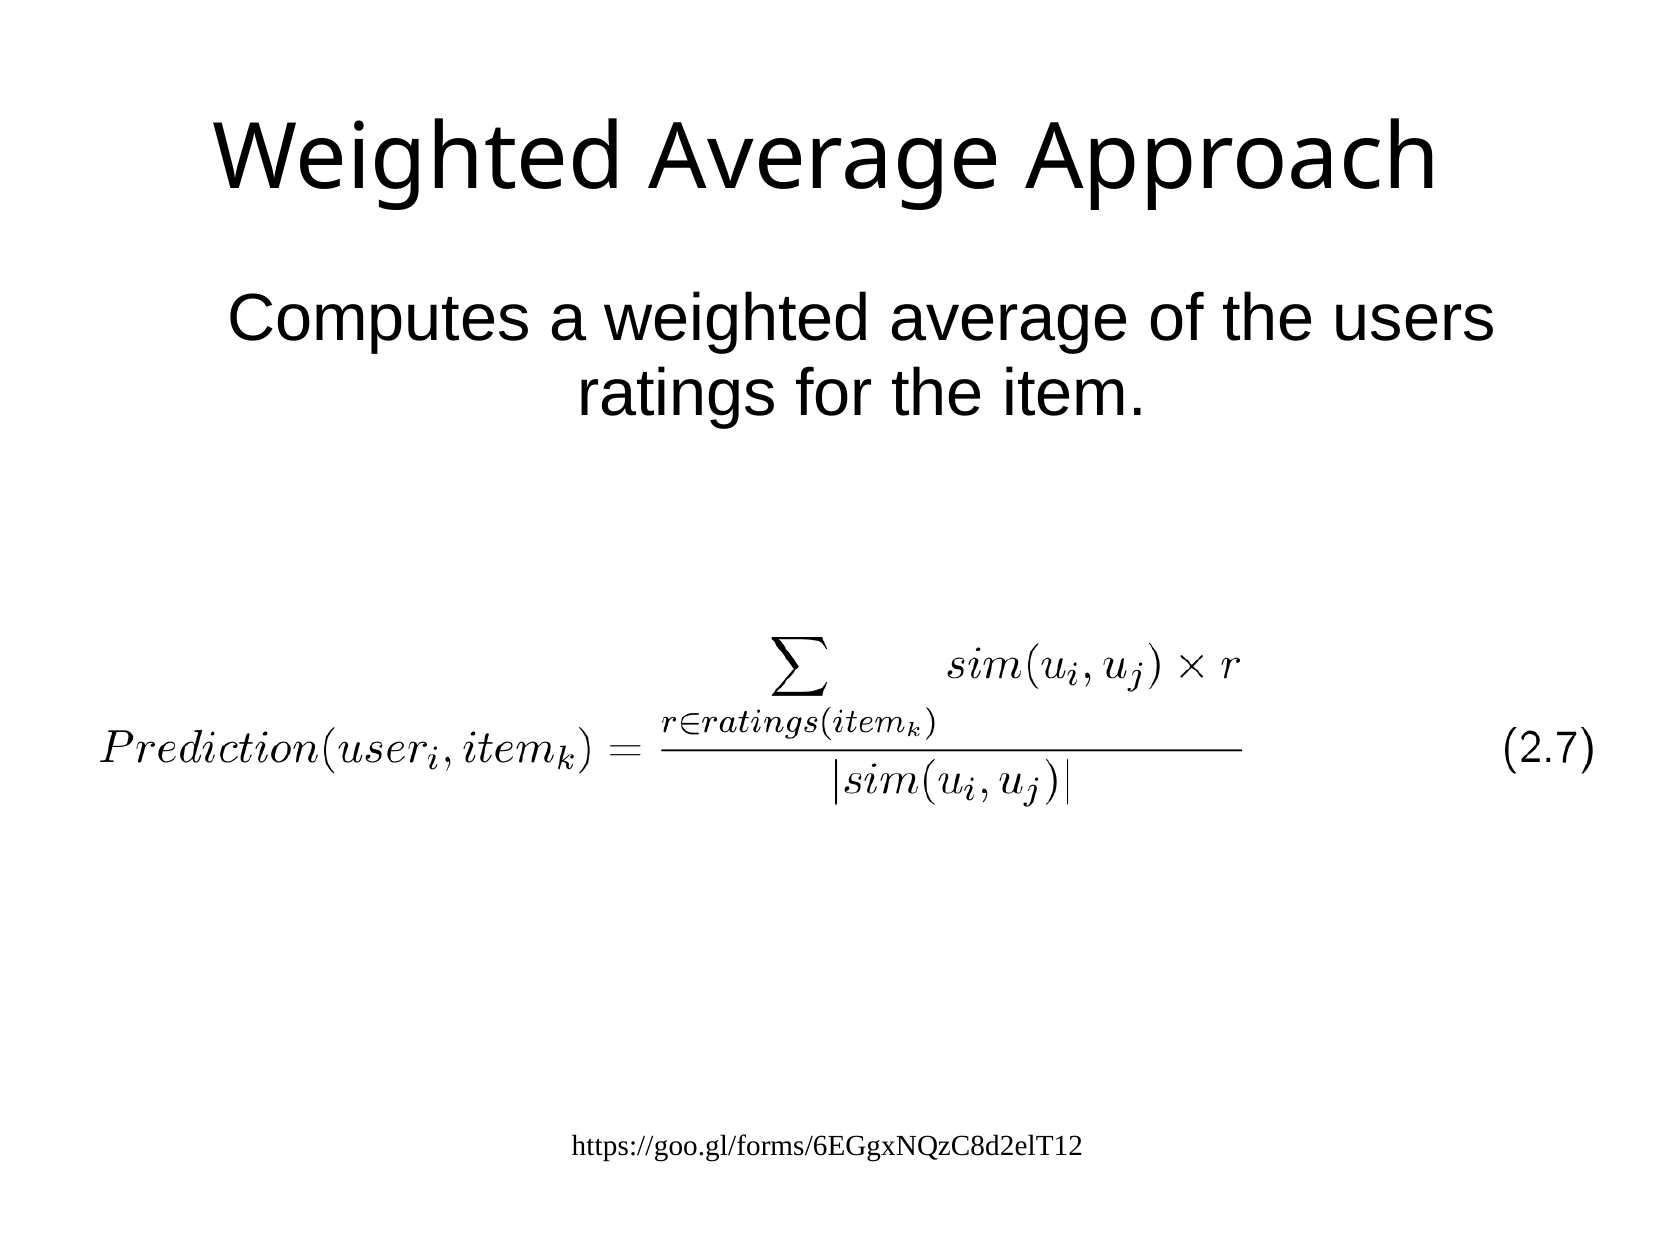

# Weighted Average Approach
Computes a weighted average of the users ratings for the item.
https://goo.gl/forms/6EGgxNQzC8d2elT12